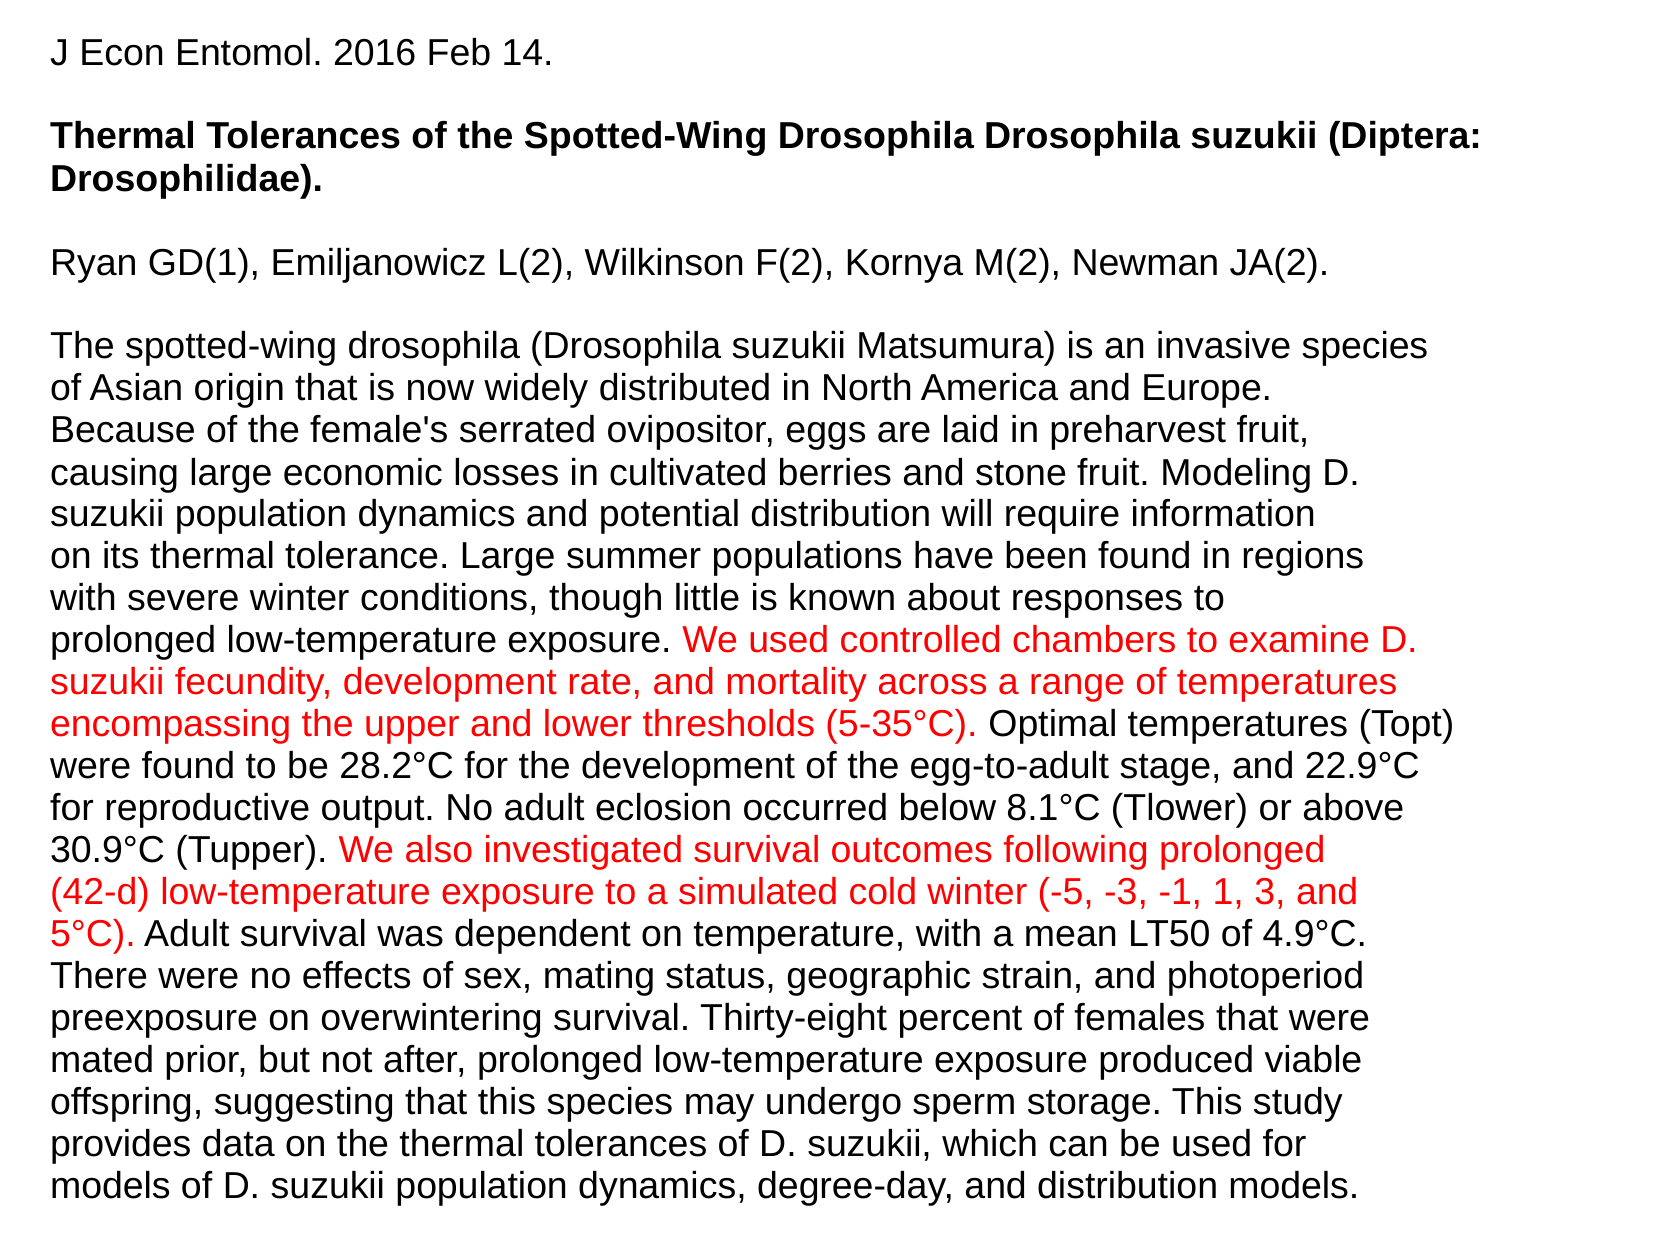

J Econ Entomol. 2016 Feb 14.
Thermal Tolerances of the Spotted-Wing Drosophila Drosophila suzukii (Diptera:
Drosophilidae).
Ryan GD(1), Emiljanowicz L(2), Wilkinson F(2), Kornya M(2), Newman JA(2).
The spotted-wing drosophila (Drosophila suzukii Matsumura) is an invasive species
of Asian origin that is now widely distributed in North America and Europe.
Because of the female's serrated ovipositor, eggs are laid in preharvest fruit,
causing large economic losses in cultivated berries and stone fruit. Modeling D.
suzukii population dynamics and potential distribution will require information
on its thermal tolerance. Large summer populations have been found in regions
with severe winter conditions, though little is known about responses to
prolonged low-temperature exposure. We used controlled chambers to examine D.
suzukii fecundity, development rate, and mortality across a range of temperatures
encompassing the upper and lower thresholds (5-35°C). Optimal temperatures (Topt)
were found to be 28.2°C for the development of the egg-to-adult stage, and 22.9°C
for reproductive output. No adult eclosion occurred below 8.1°C (Tlower) or above
30.9°C (Tupper). We also investigated survival outcomes following prolonged
(42-d) low-temperature exposure to a simulated cold winter (-5, -3, -1, 1, 3, and
5°C). Adult survival was dependent on temperature, with a mean LT50 of 4.9°C.
There were no effects of sex, mating status, geographic strain, and photoperiod
preexposure on overwintering survival. Thirty-eight percent of females that were
mated prior, but not after, prolonged low-temperature exposure produced viable
offspring, suggesting that this species may undergo sperm storage. This study
provides data on the thermal tolerances of D. suzukii, which can be used for
models of D. suzukii population dynamics, degree-day, and distribution models.